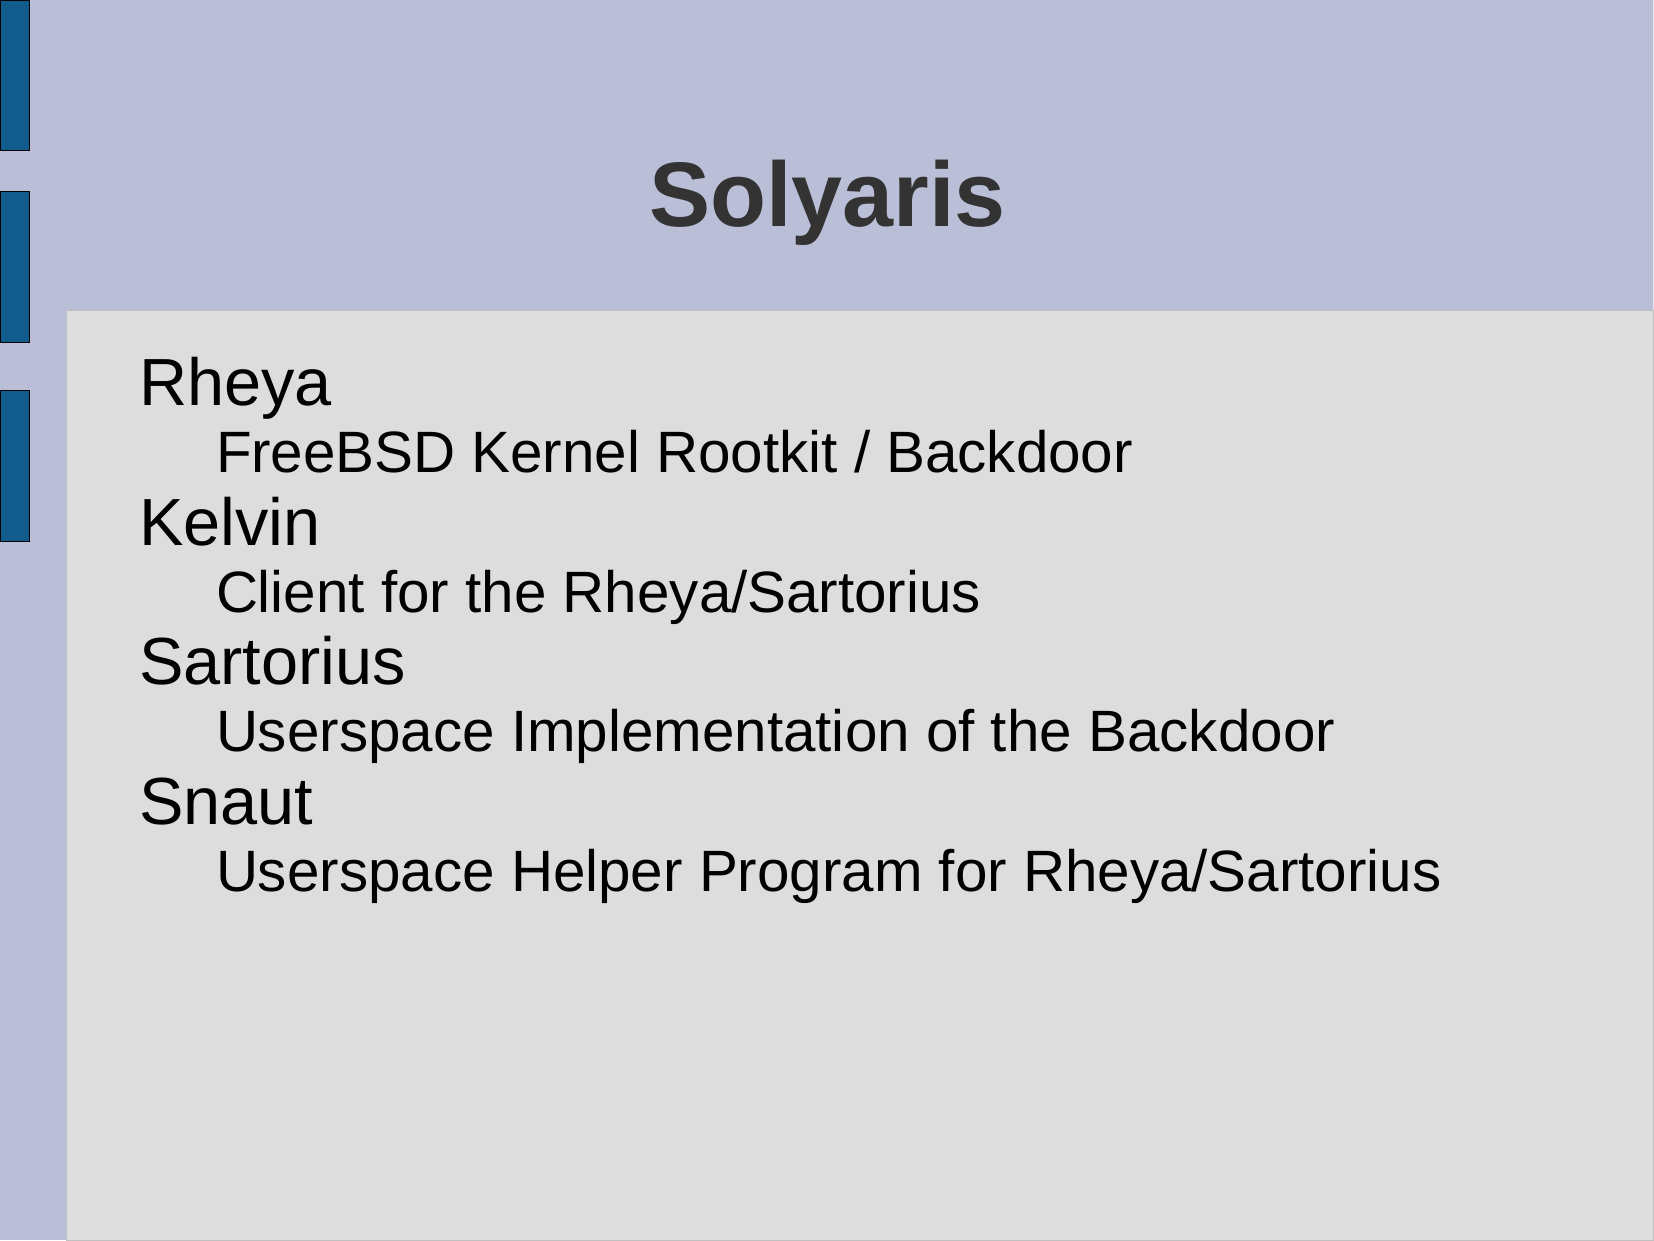

# Solyaris
Rheya
FreeBSD Kernel Rootkit / Backdoor
Kelvin
Client for the Rheya/Sartorius
Sartorius
Userspace Implementation of the Backdoor
Snaut
Userspace Helper Program for Rheya/Sartorius